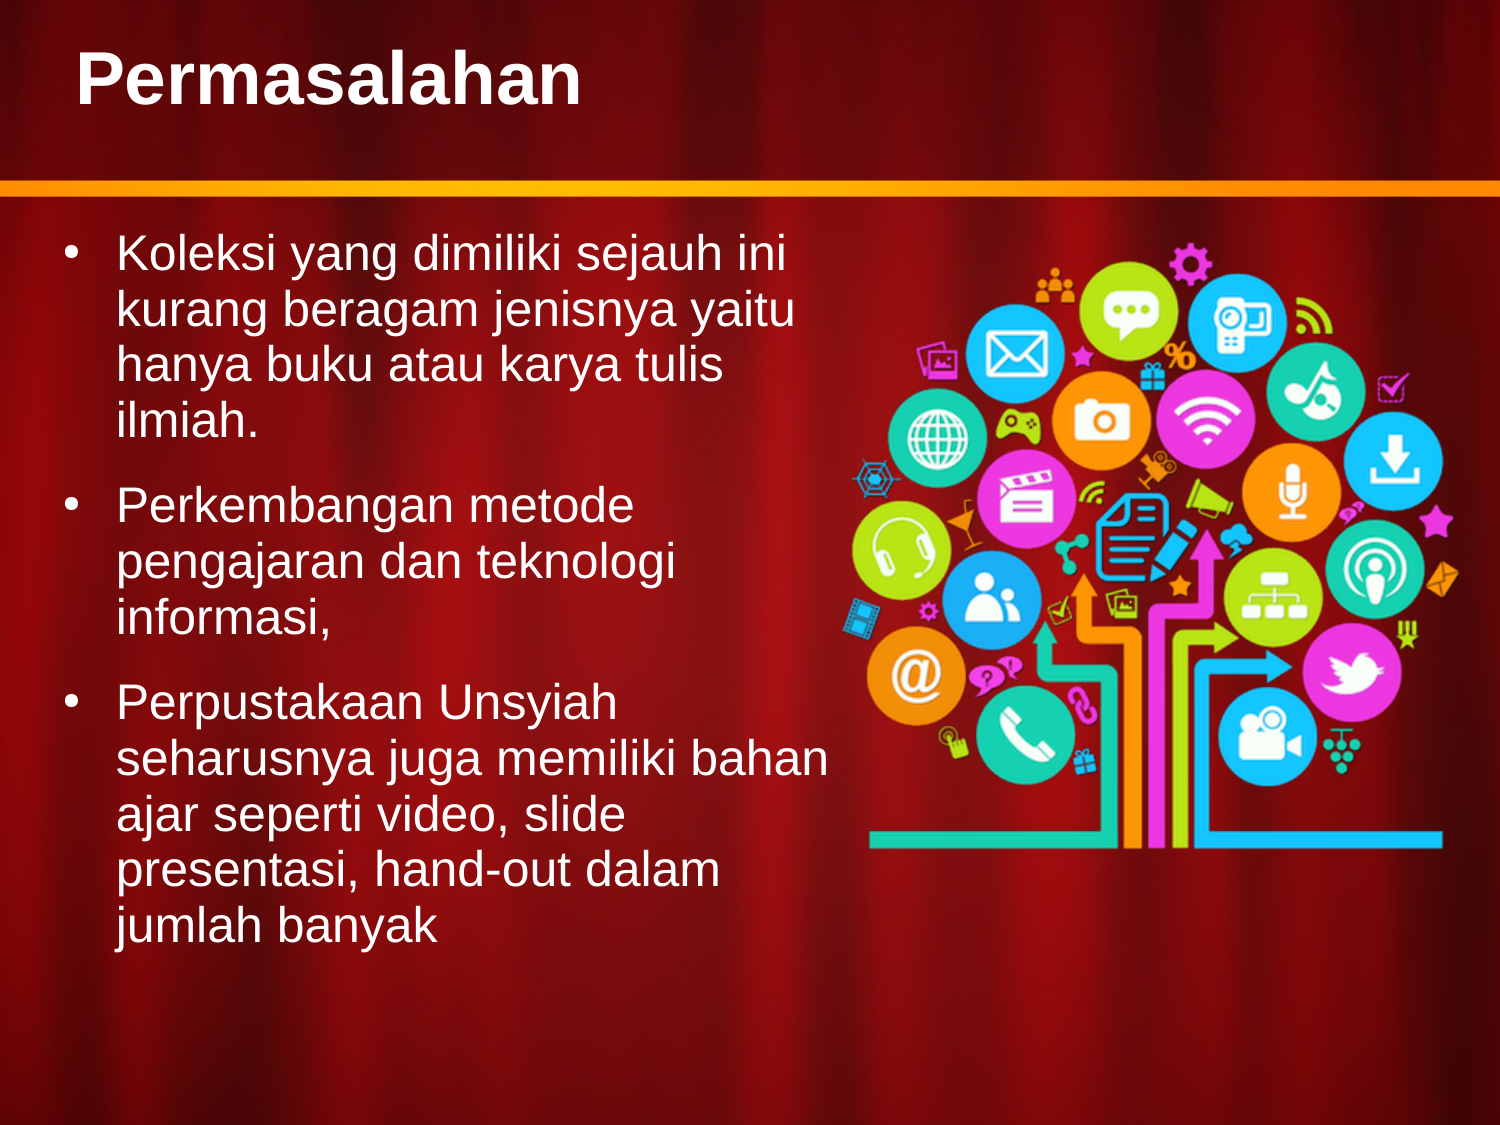

# Permasalahan
Koleksi yang dimiliki sejauh ini kurang beragam jenisnya yaitu hanya buku atau karya tulis ilmiah.
Perkembangan metode pengajaran dan teknologi informasi,
Perpustakaan Unsyiah seharusnya juga memiliki bahan ajar seperti video, slide presentasi, hand-out dalam jumlah banyak